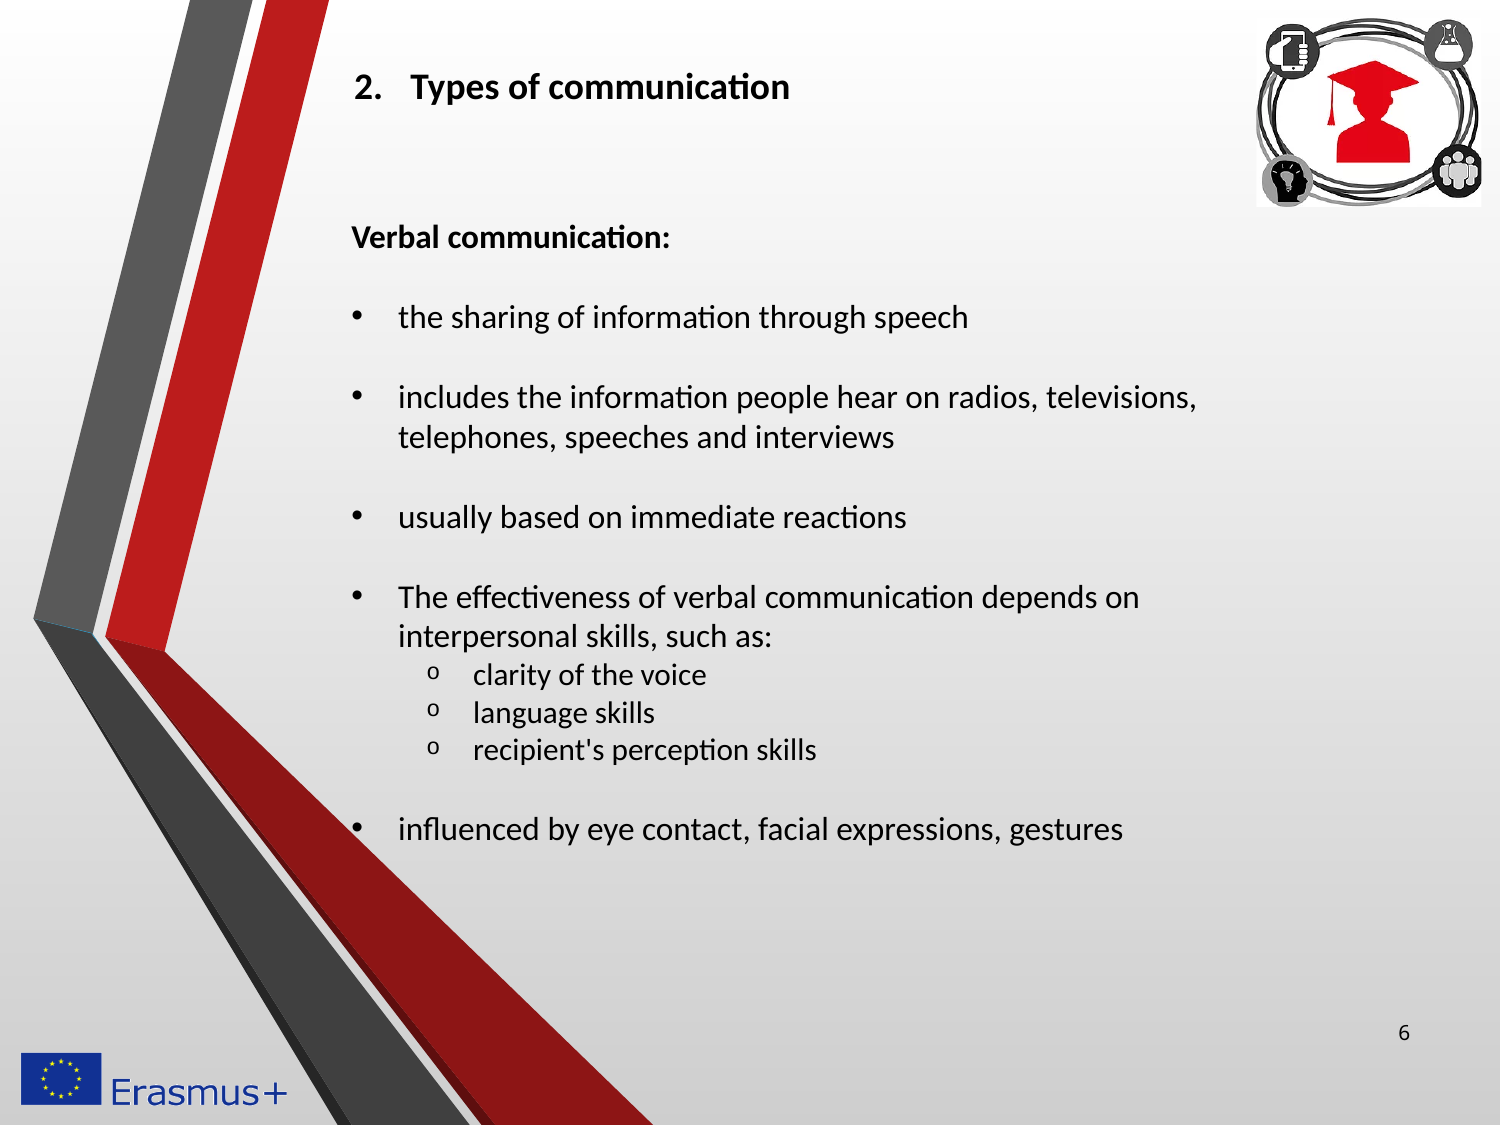

Types of communication
Verbal communication:
the sharing of information through speech
includes the information people hear on radios, televisions, telephones, speeches and interviews
usually based on immediate reactions
The effectiveness of verbal communication depends on interpersonal skills, such as:
clarity of the voice
language skills
recipient's perception skills
influenced by eye contact, facial expressions, gestures